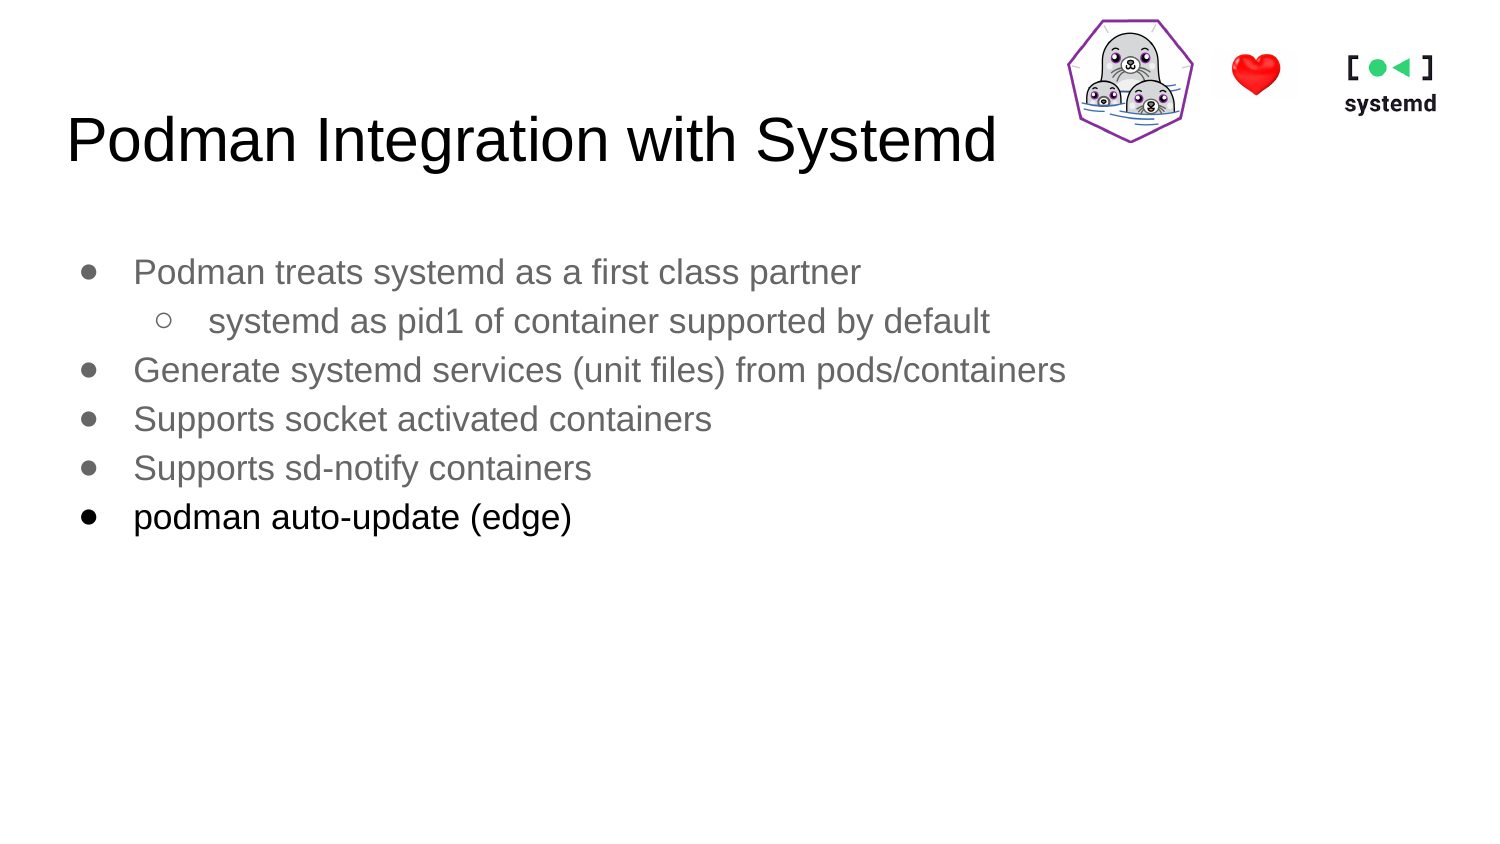

# Podman Integration with Systemd
Podman treats systemd as a first class partner
systemd as pid1 of container supported by default
Generate systemd services (unit files) from pods/containers
Supports socket activated containers
Supports sd-notify containers
podman auto-update (edge)